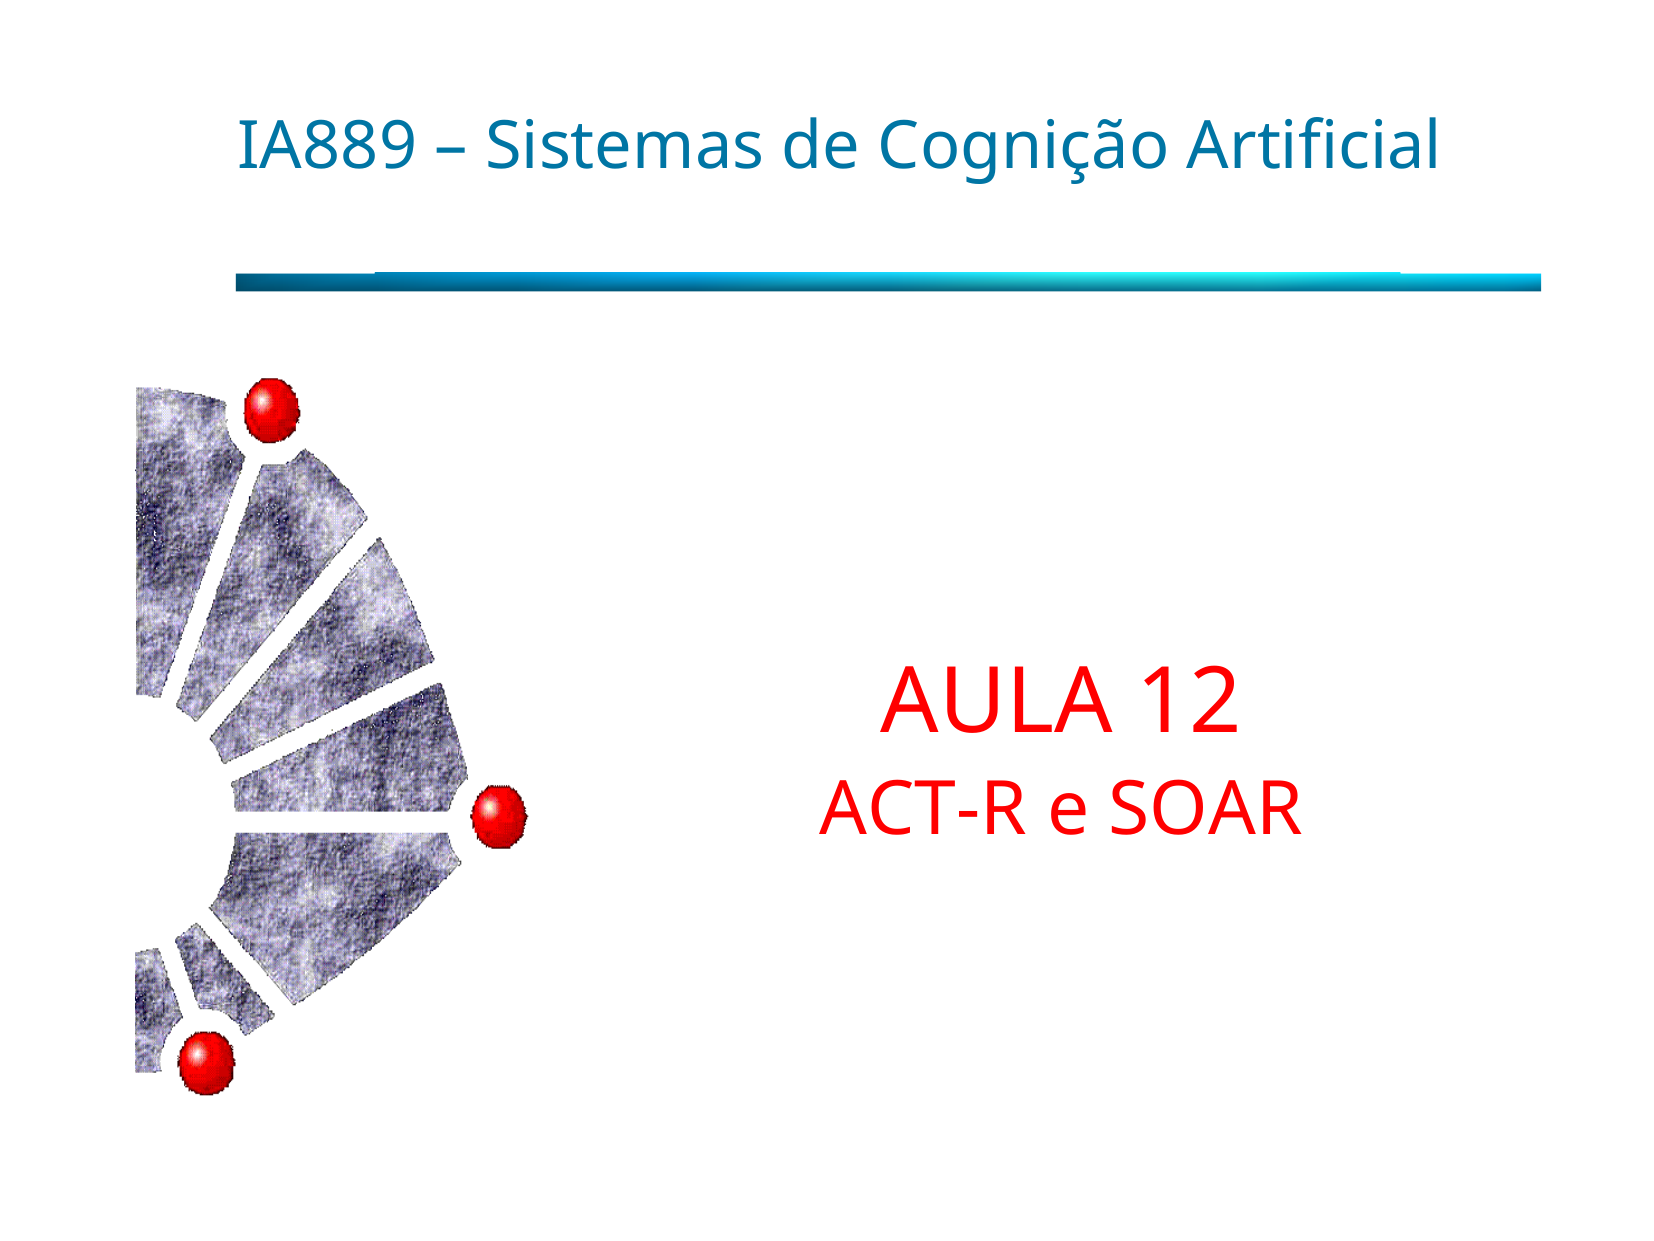

# IA889 – Sistemas de Cognição Artificial
AULA 12
ACT-R e SOAR